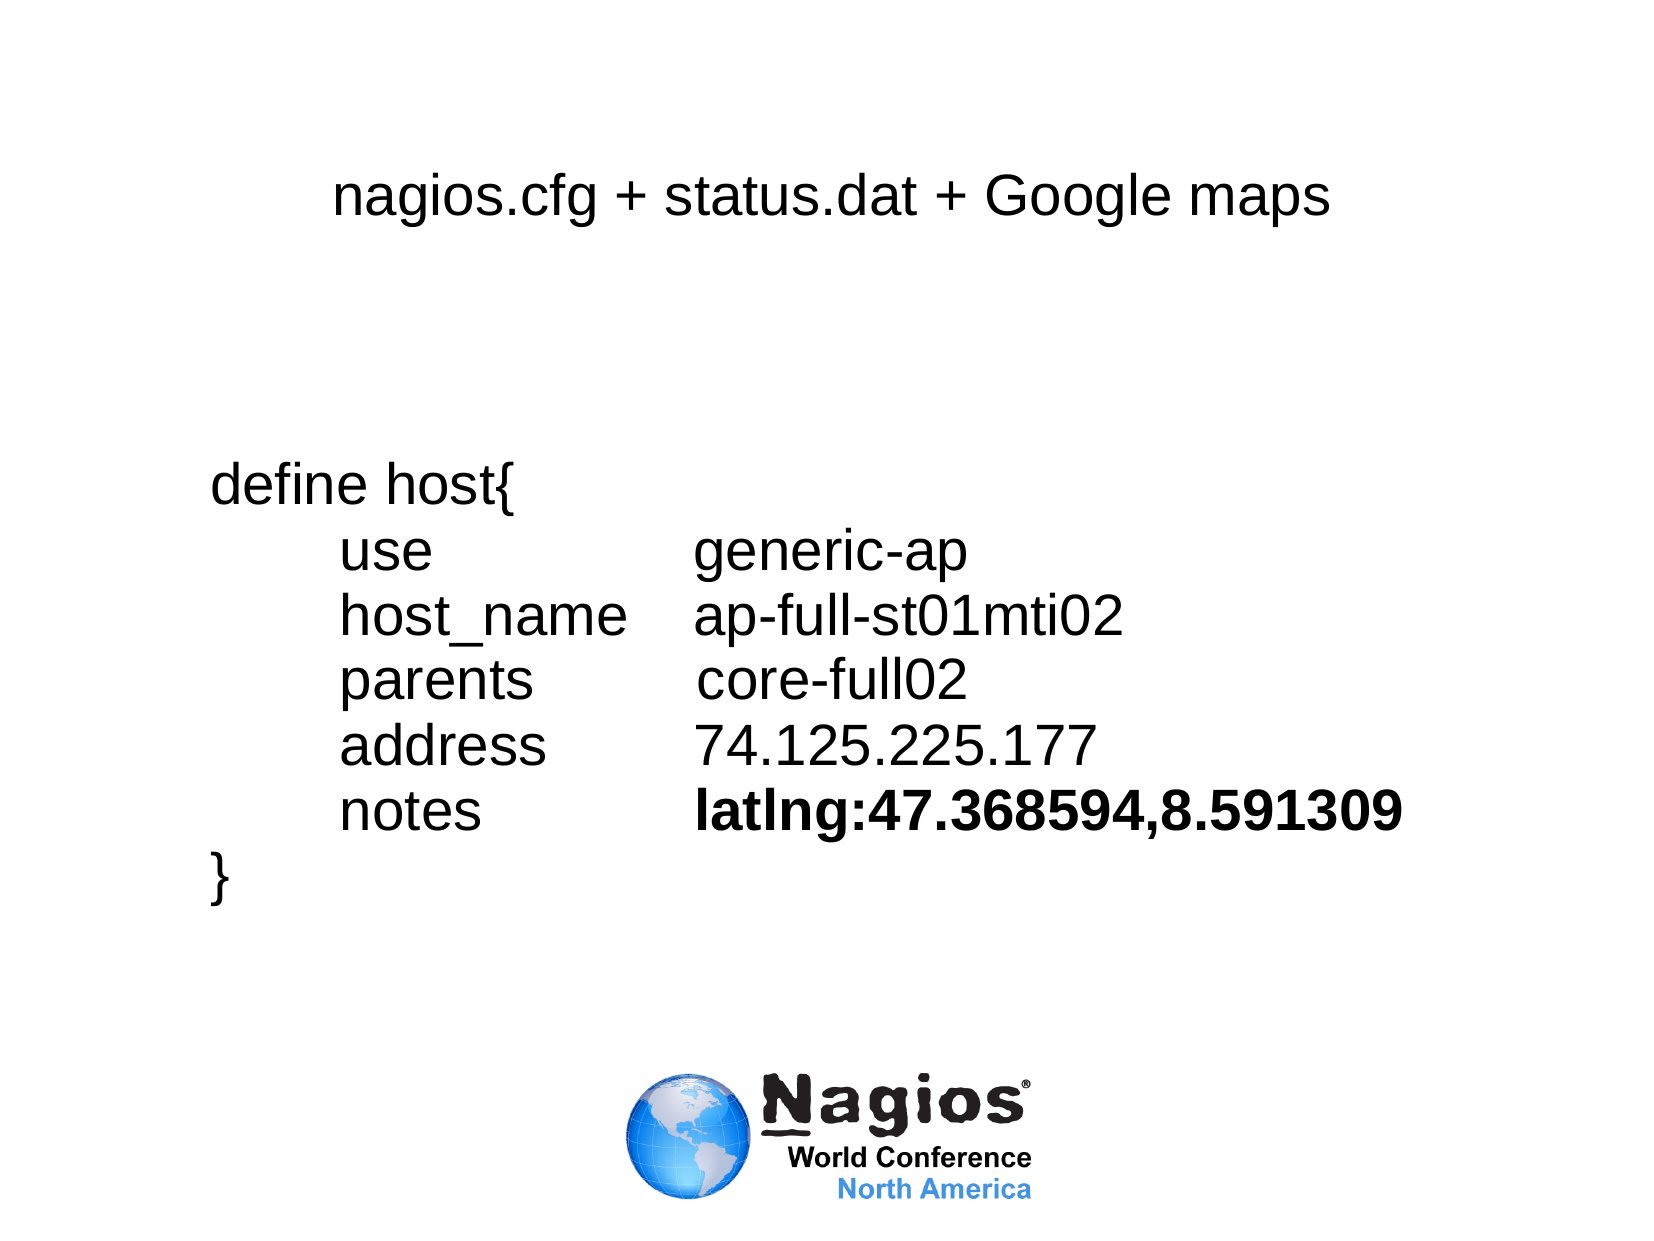

# nagios.cfg + status.dat + Google maps
define host{
 use generic-ap
 host_name ap-full-st01mti02
 parents core-full02
 address 74.125.225.177
 notes latlng:47.368594,8.591309
}